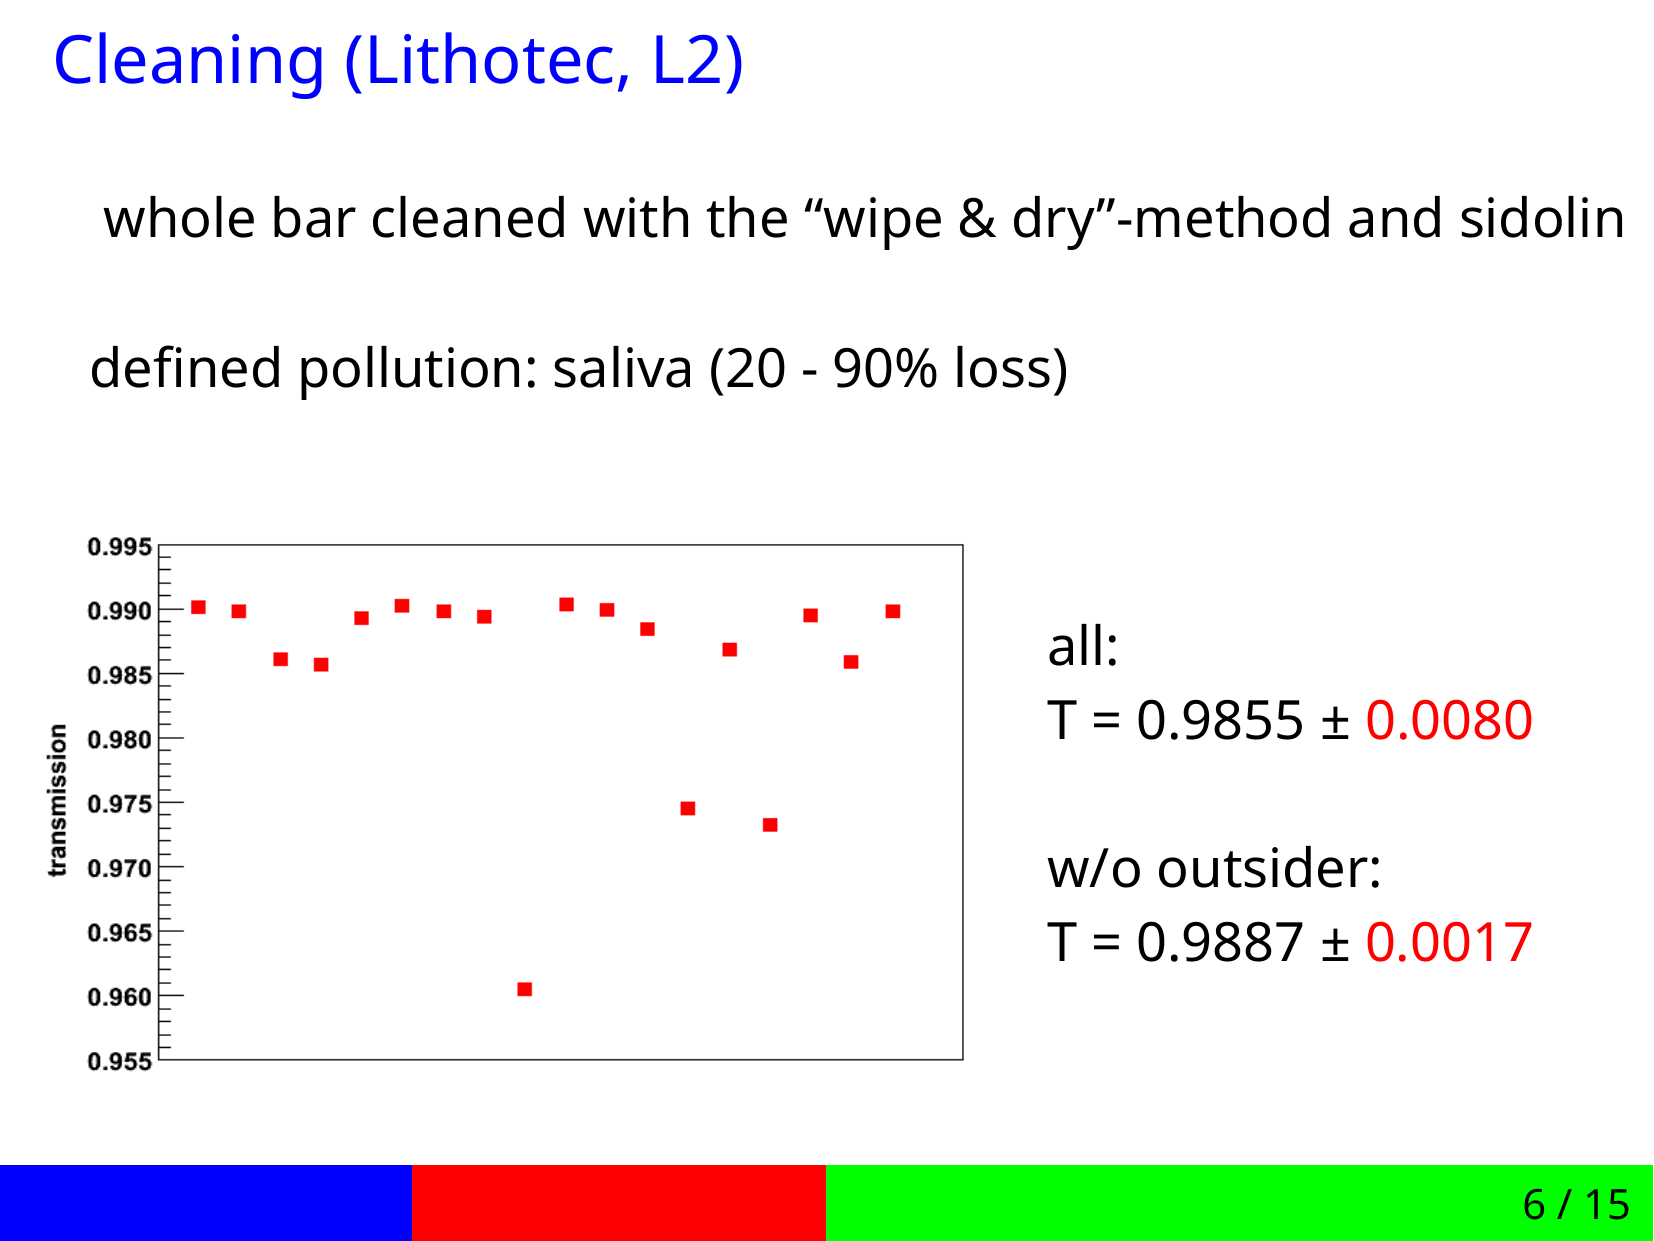

Cleaning (Lithotec, L2)
whole bar cleaned with the “wipe & dry”-method and sidolin
defined pollution: saliva (20 - 90% loss)
all:
T = 0.9855 ± 0.0080
w/o outsider:
T = 0.9887 ± 0.0017
6 / 15